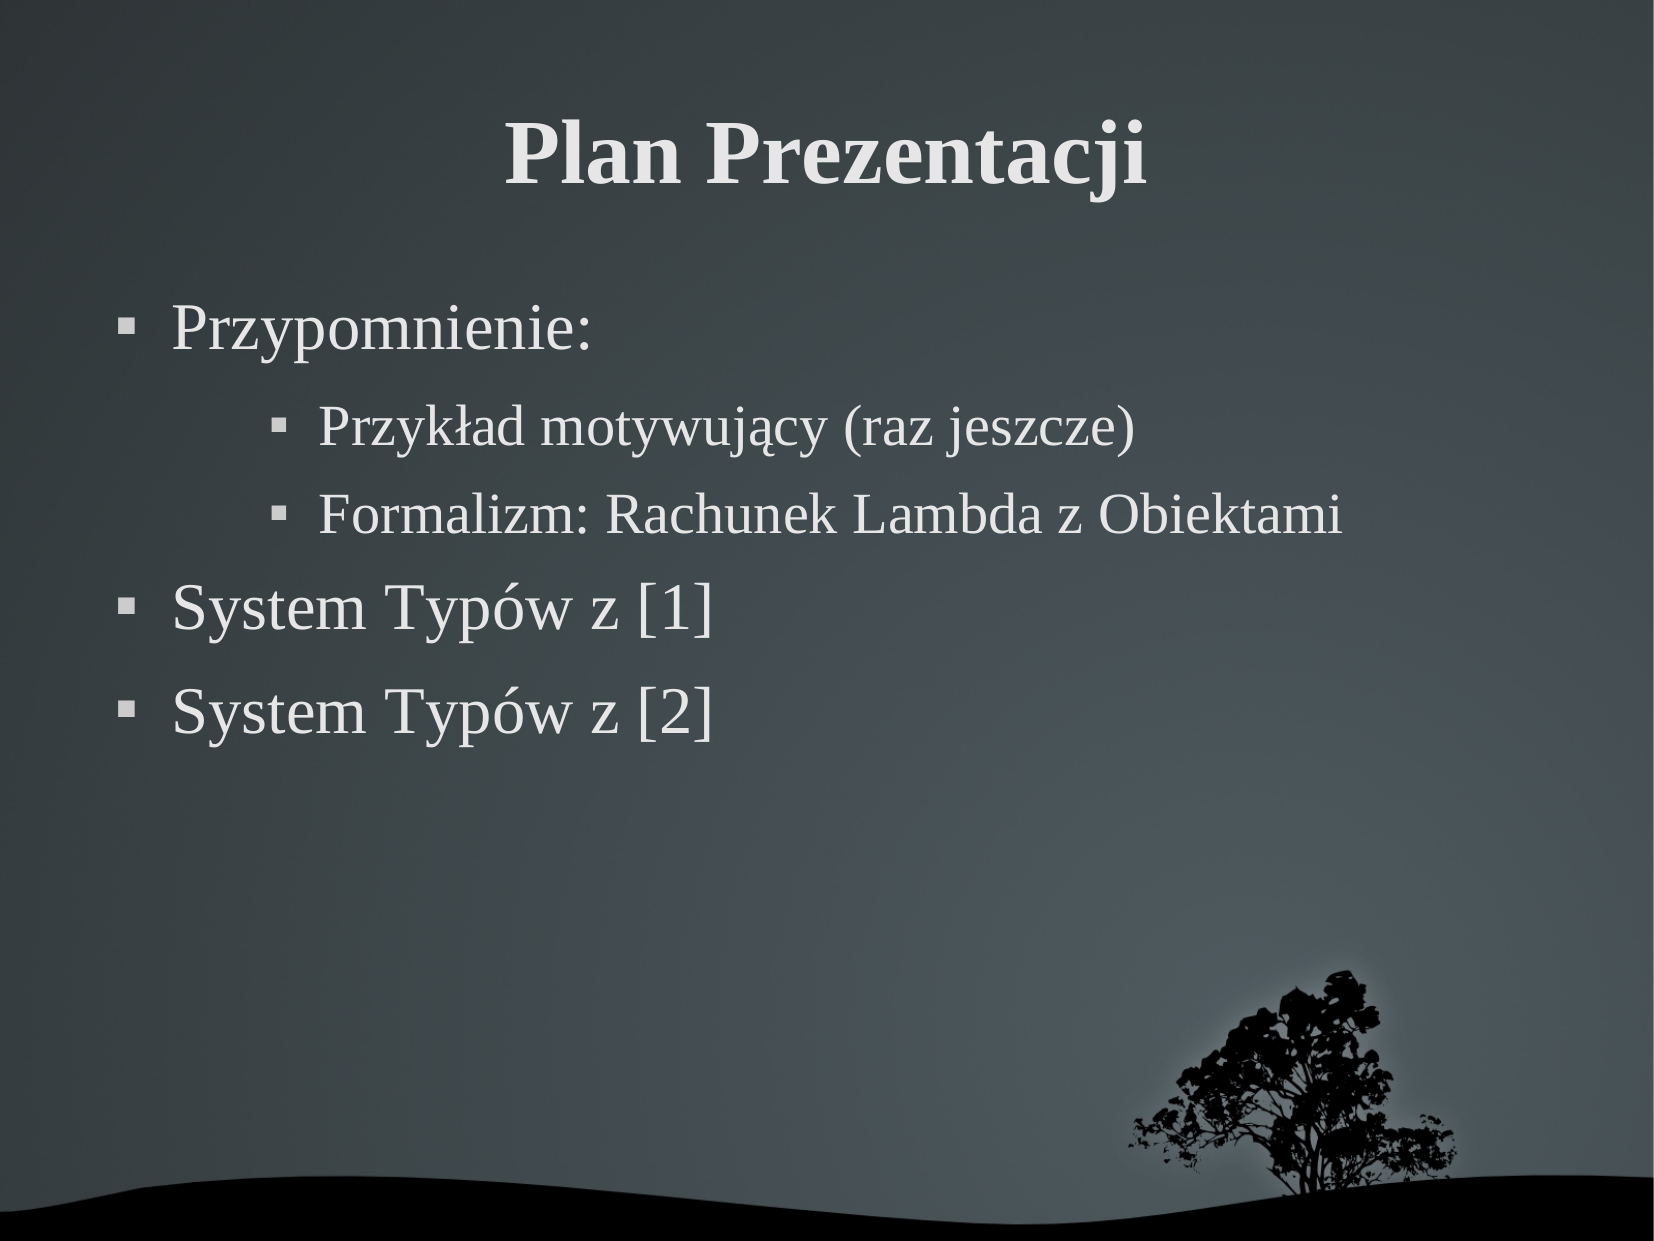

# Plan Prezentacji
Przypomnienie:
Przykład motywujący (raz jeszcze)
Formalizm: Rachunek Lambda z Obiektami
System Typów z [1]
System Typów z [2]